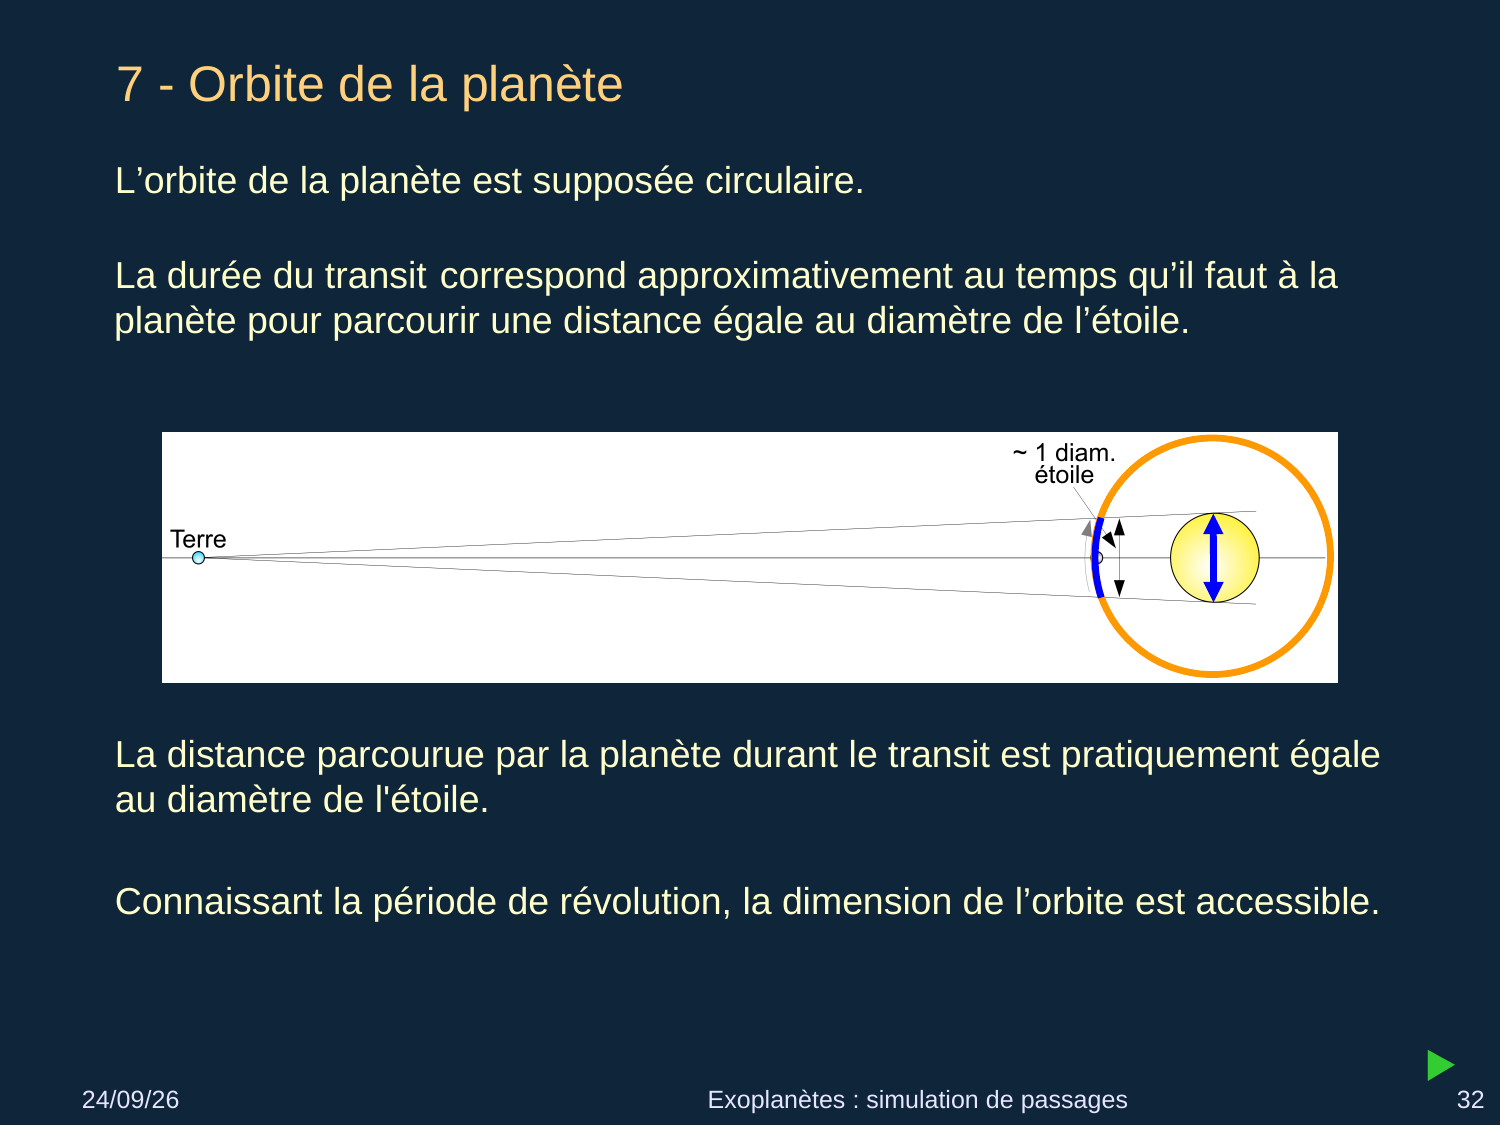

7 - Orbite de la planète
L’orbite de la planète est supposée circulaire.
 correspond approximativement au temps qu’il faut à la planète pour parcourir une distance égale au diamètre de l’étoile.
La durée du transit
La distance parcourue par la planète durant le transit est pratiquement égale au diamètre de l'étoile.
Connaissant la période de révolution, la dimension de l’orbite est accessible.

Exoplanètes : simulation de passages
32